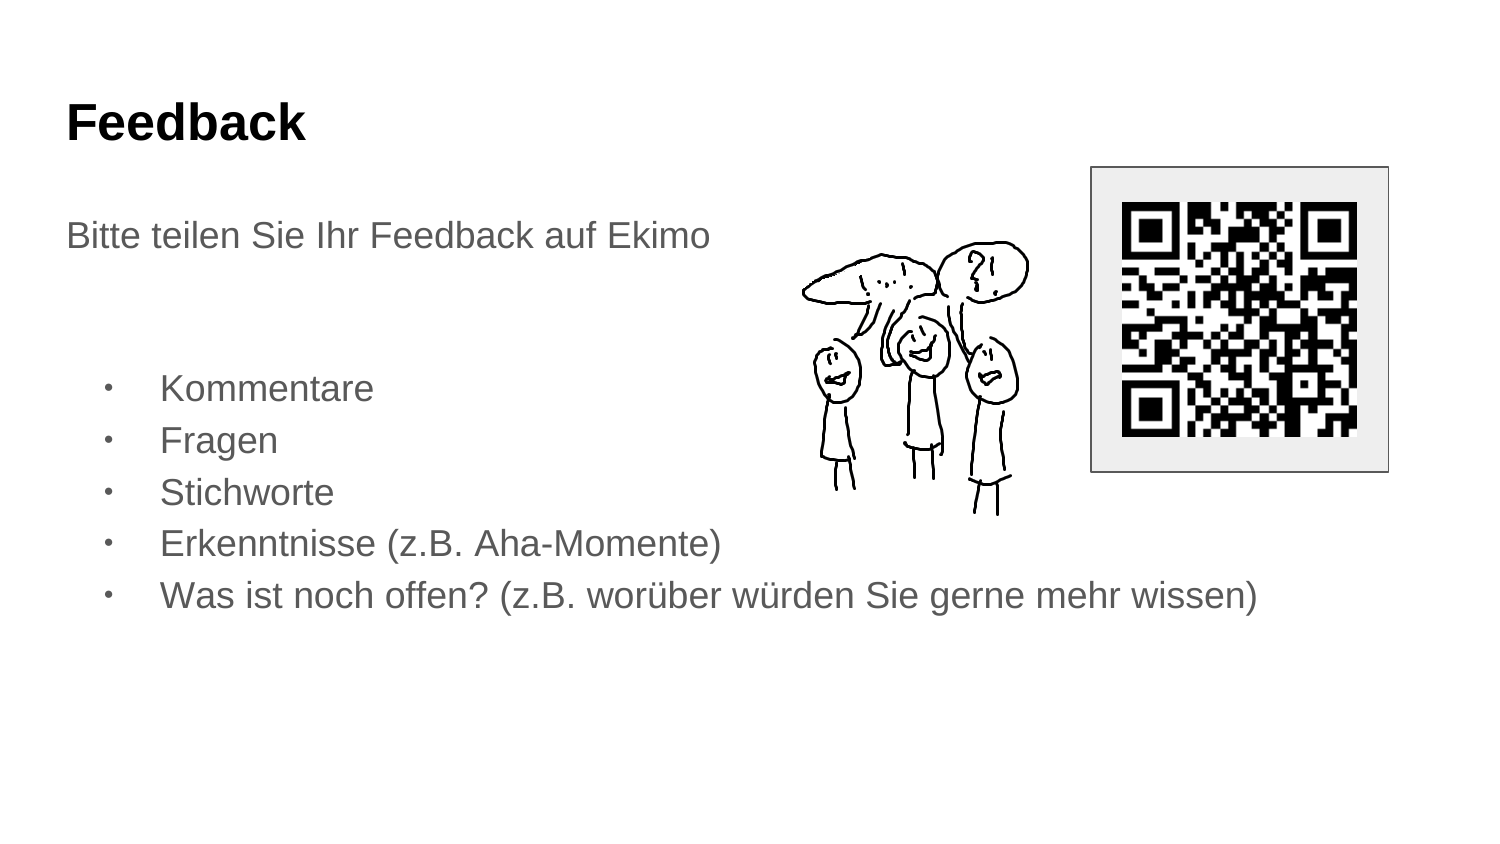

# Feedback
Bitte teilen Sie Ihr Feedback auf Ekimo
Kommentare
Fragen
Stichworte
Erkenntnisse (z.B. Aha-Momente)
Was ist noch offen? (z.B. worüber würden Sie gerne mehr wissen)